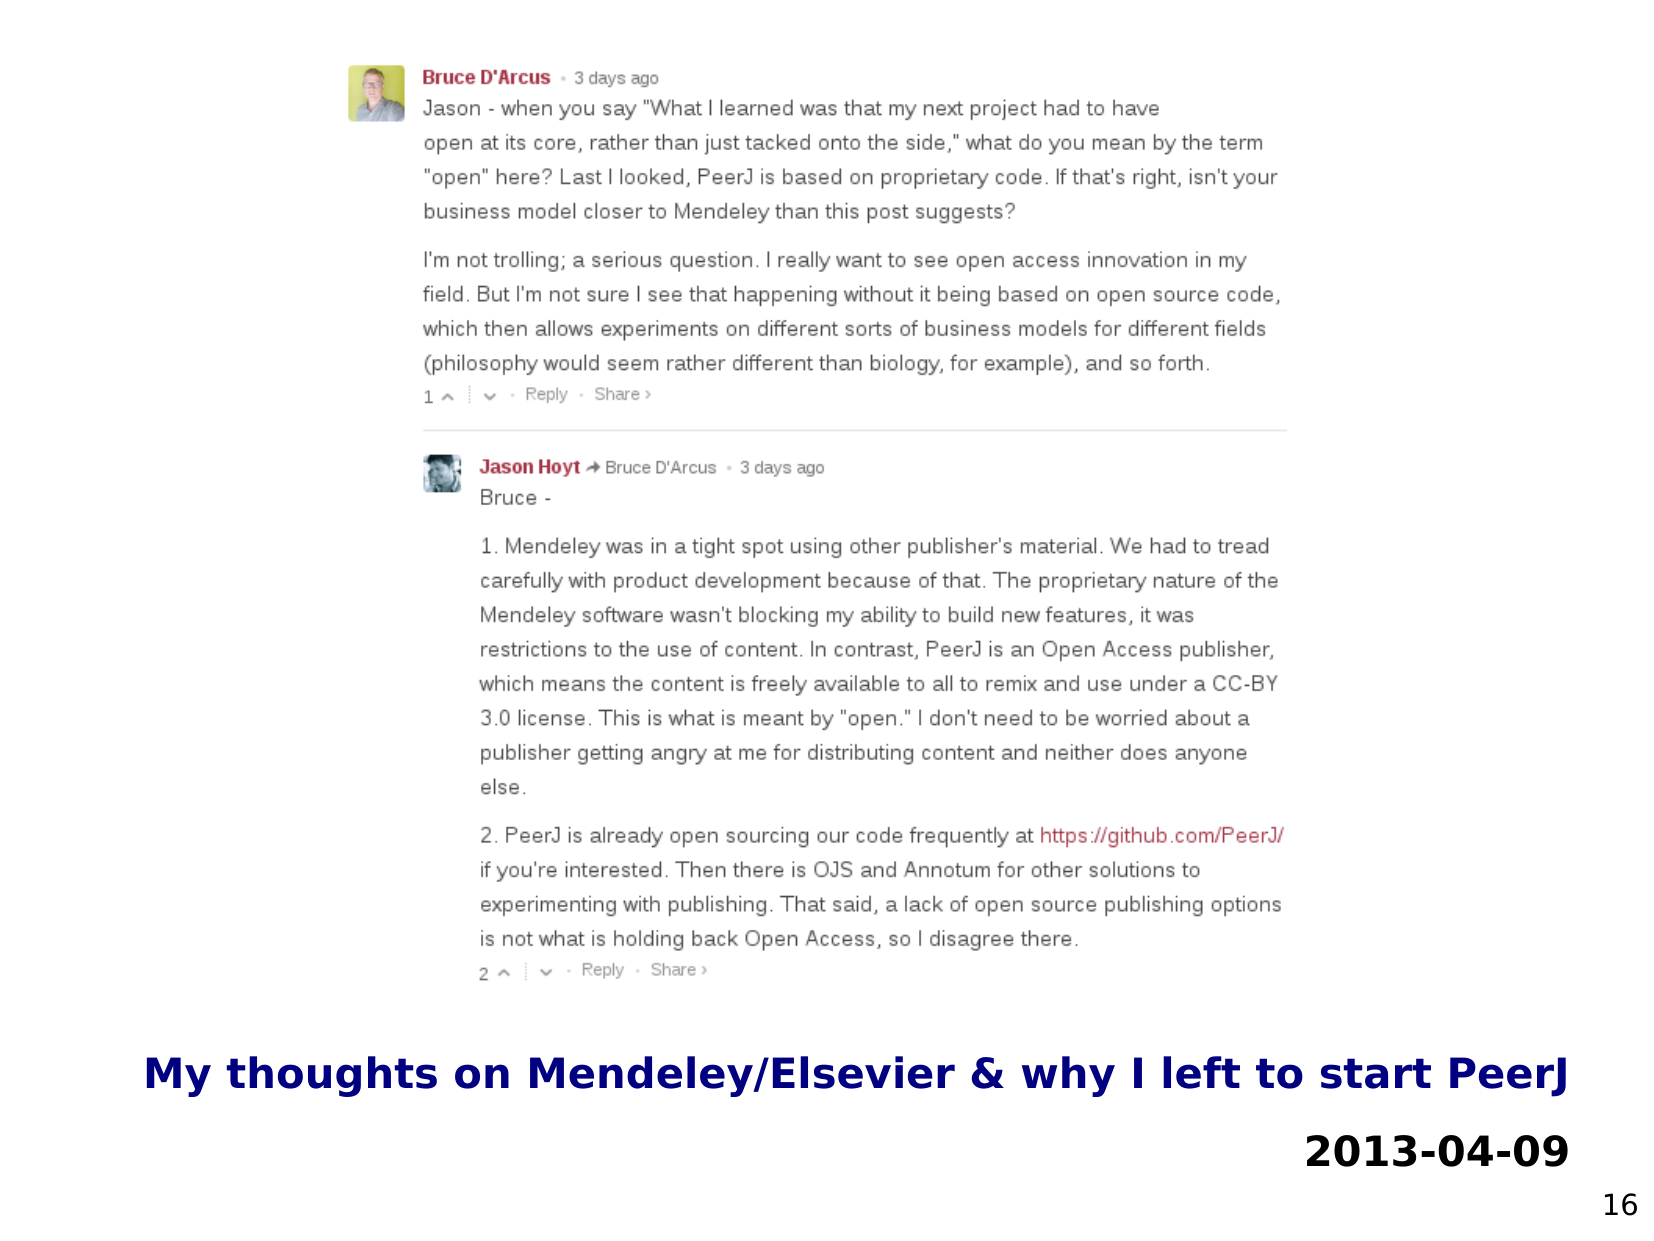

# My thoughts on Mendeley/Elsevier & why I left to start PeerJ
2013-04-09